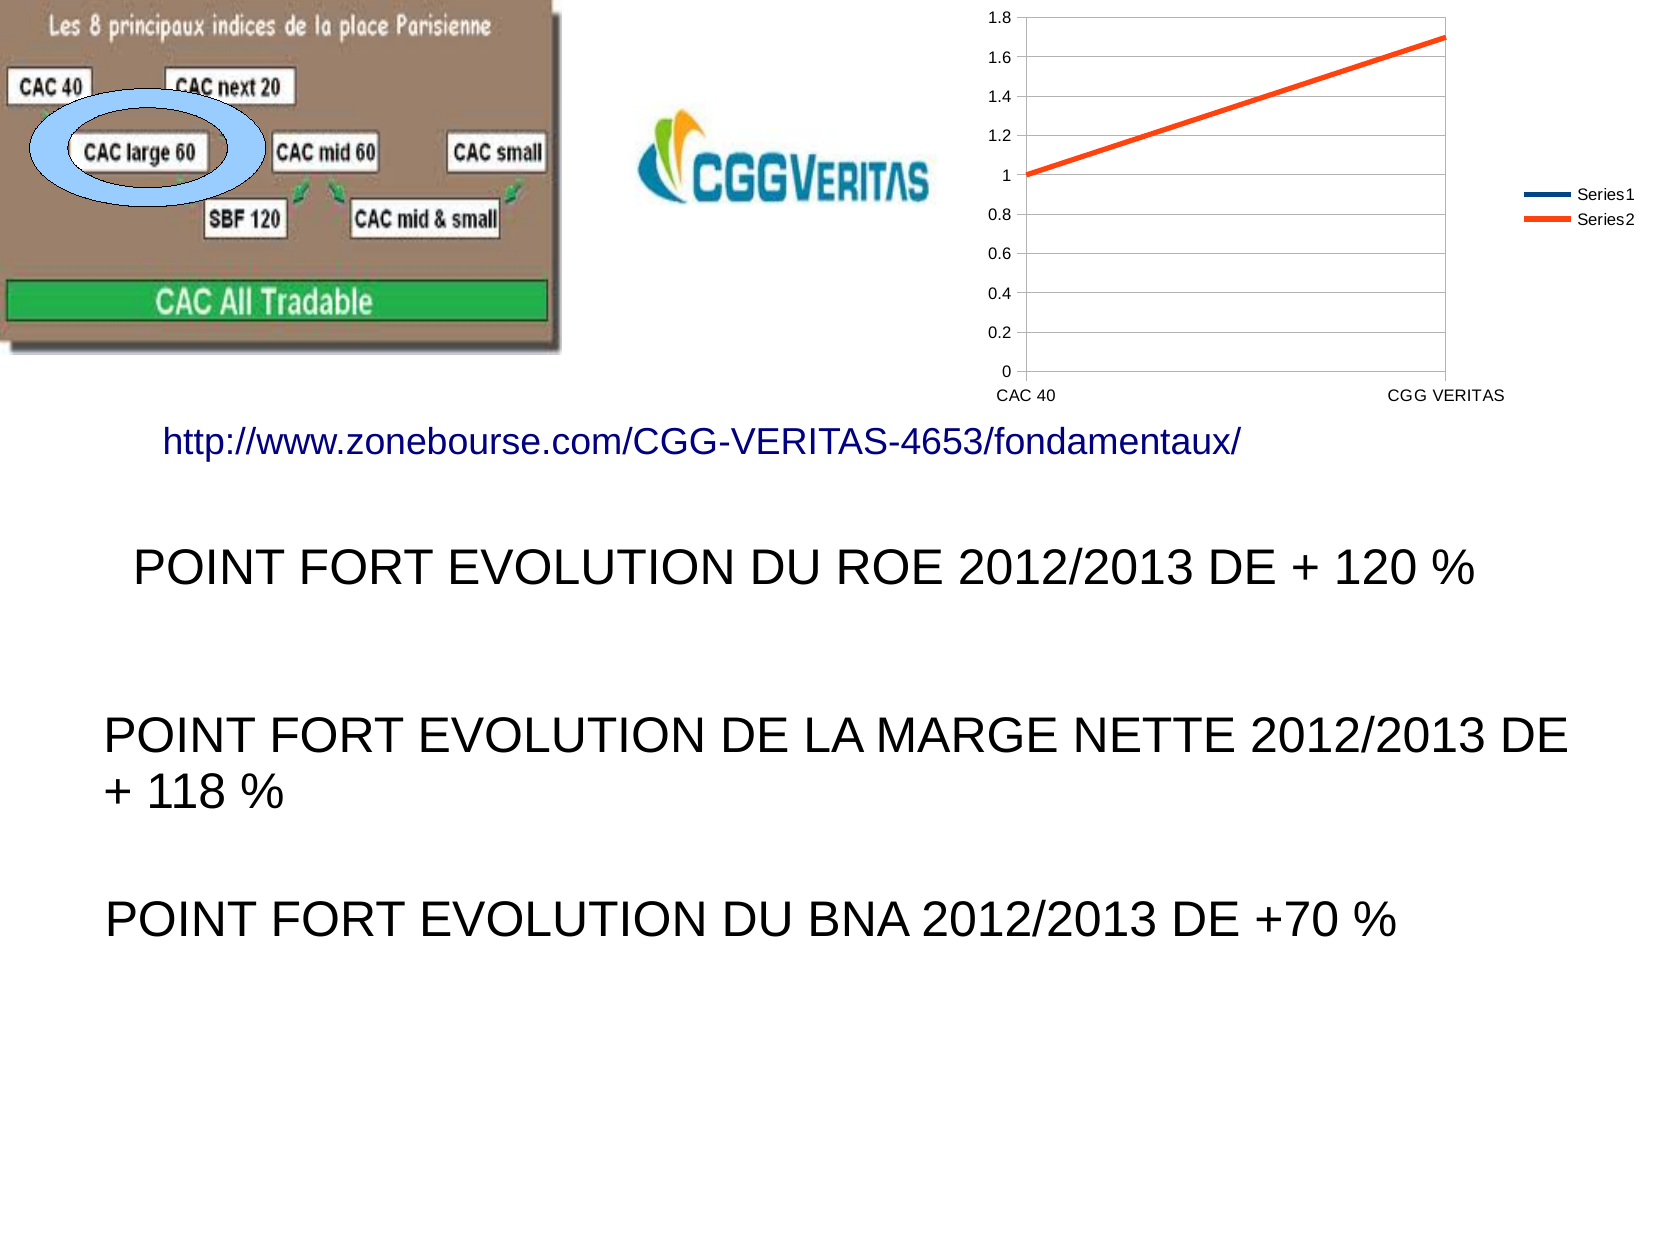

### Chart
| Category | | |
|---|---|---|
| CAC 40 | None | 1.0 |
| CGG VERITAS | None | 1.7 |
http://www.zonebourse.com/CGG-VERITAS-4653/fondamentaux/
POINT FORT EVOLUTION DU ROE 2012/2013 DE + 120 %
POINT FORT EVOLUTION DE LA MARGE NETTE 2012/2013 DE
+ 118 %
POINT FORT EVOLUTION DU BNA 2012/2013 DE +70 %